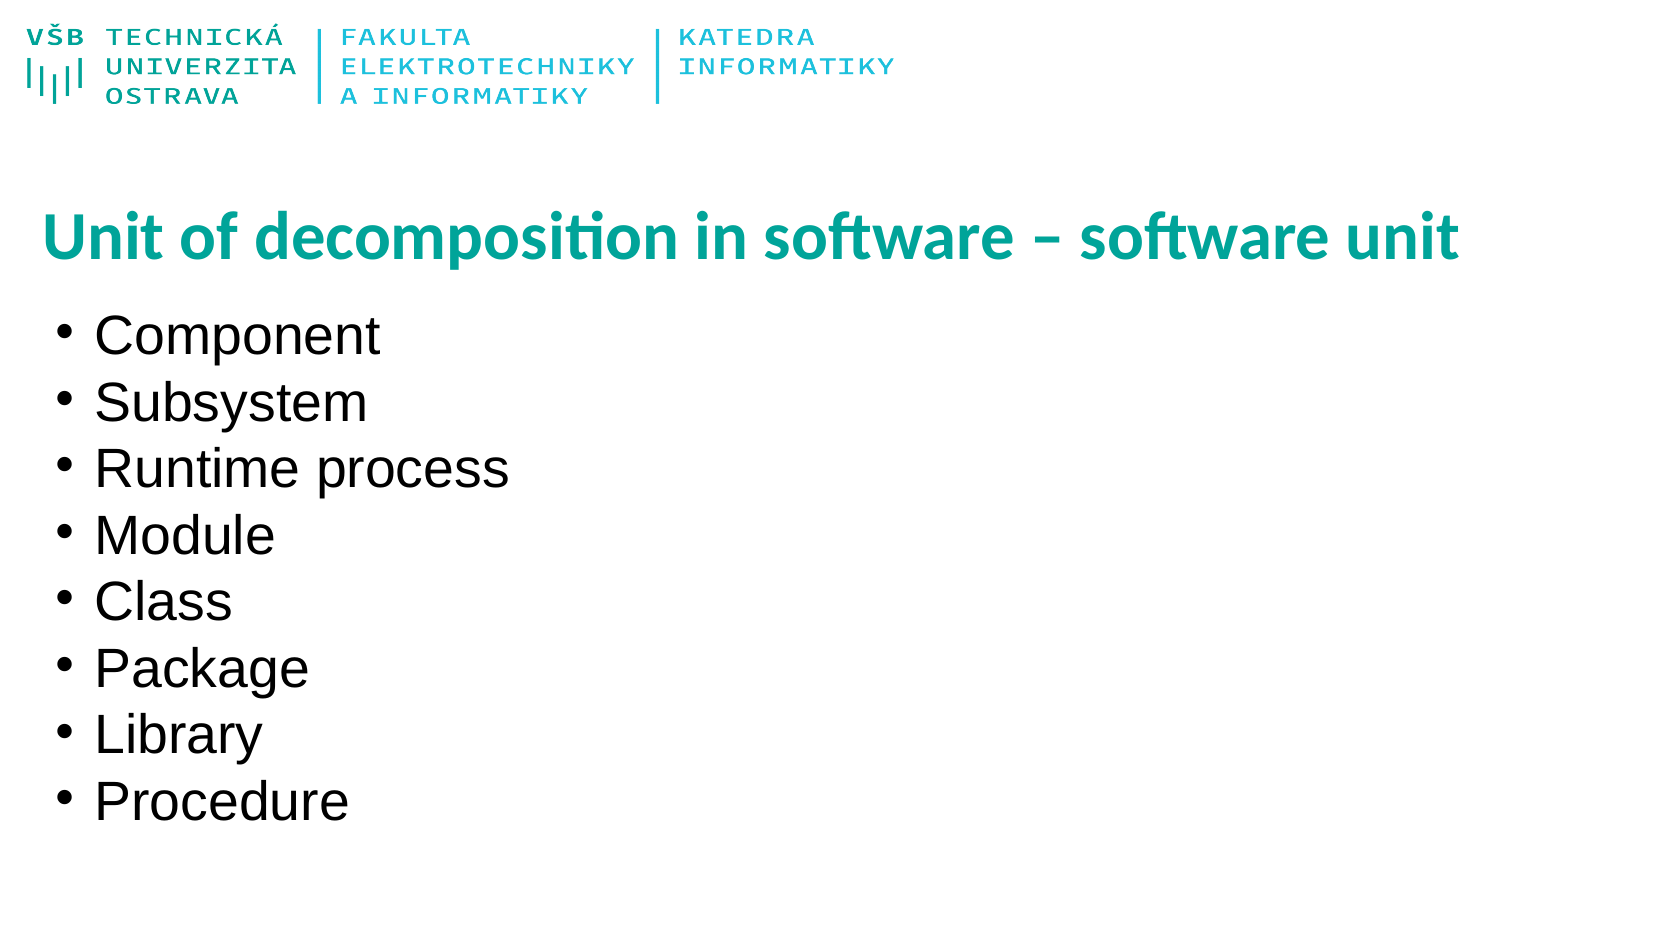

Unit of decomposition in software – software unit
# Component
Subsystem
Runtime process
Module
Class
Package
Library
Procedure